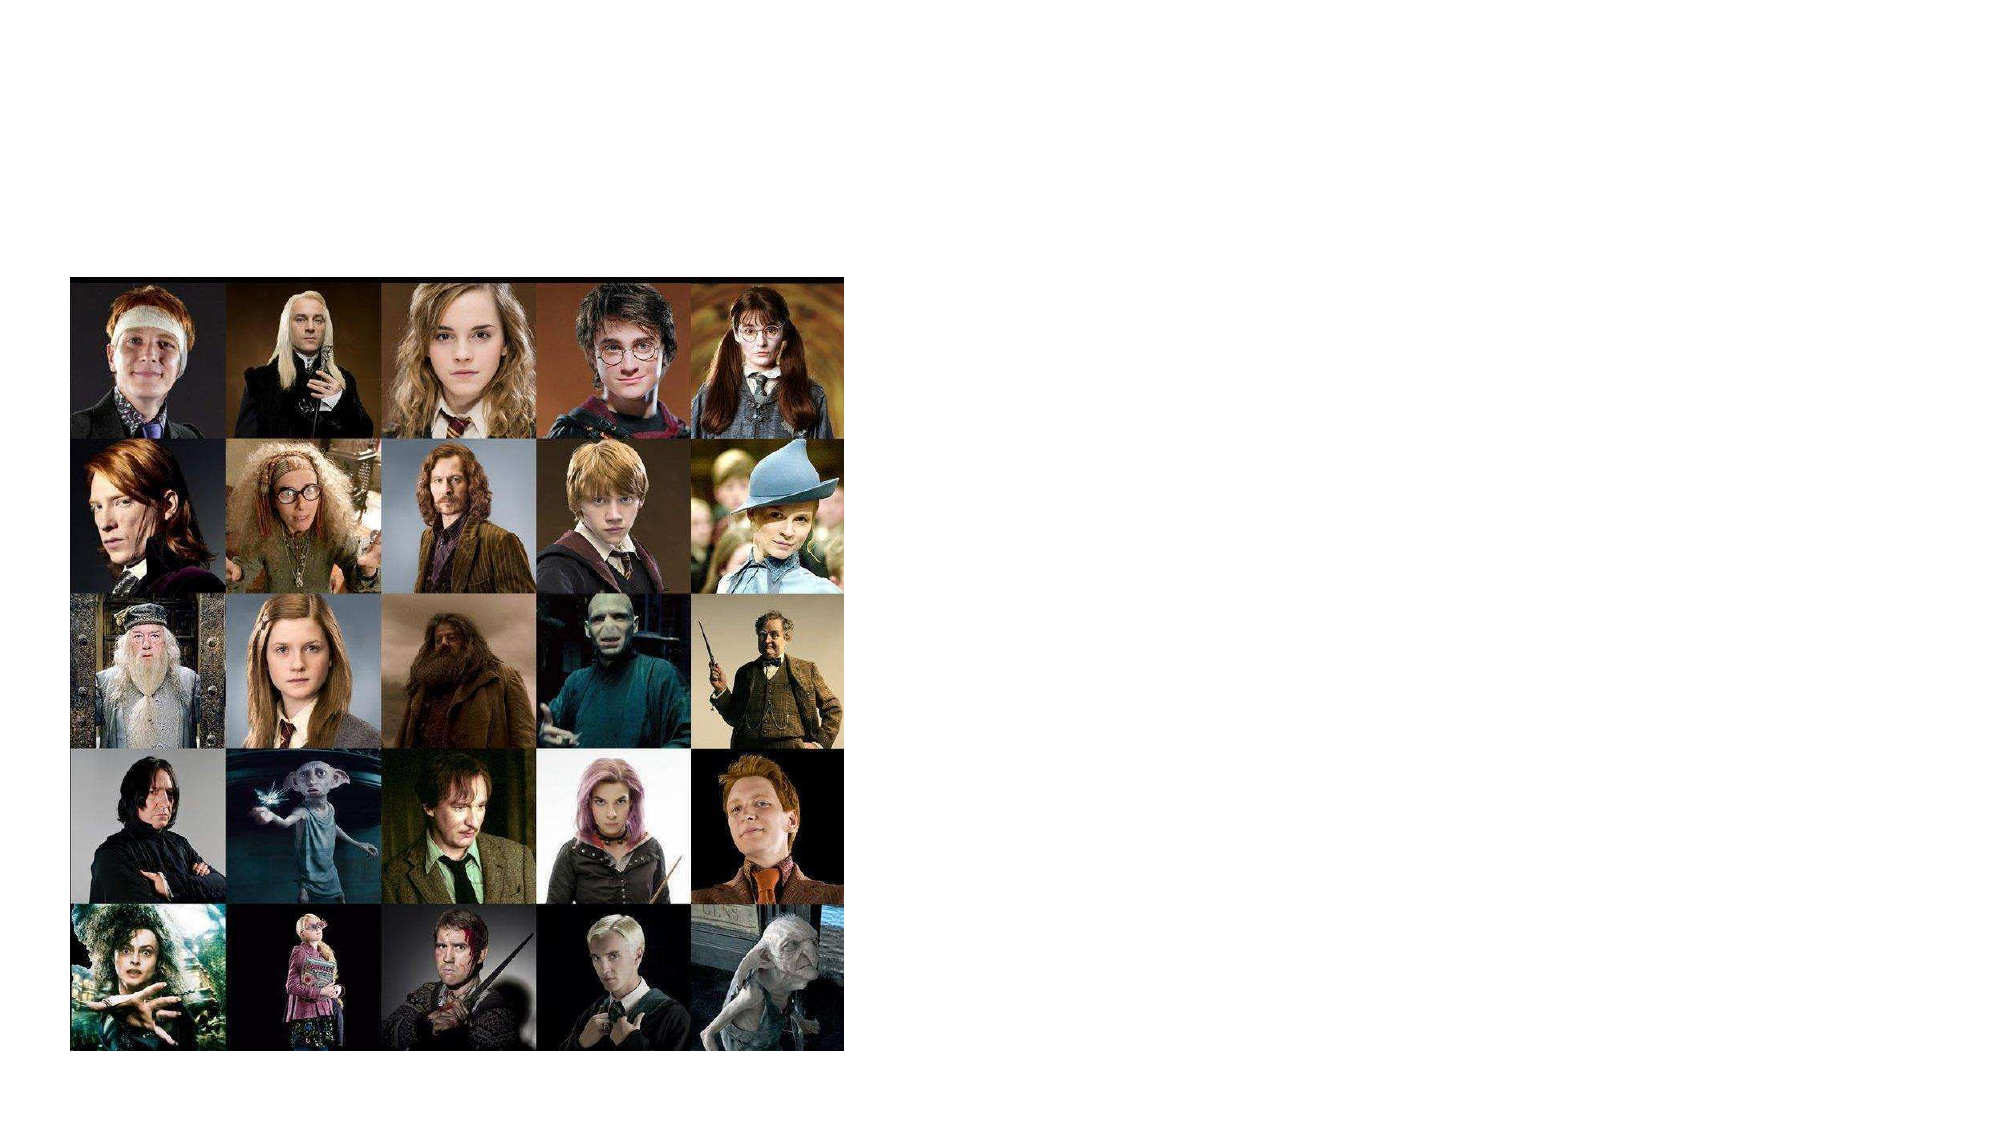

# HARRY POTTER bingo
Oral compréhension
Oral expression
Game
Physical description and magical powers